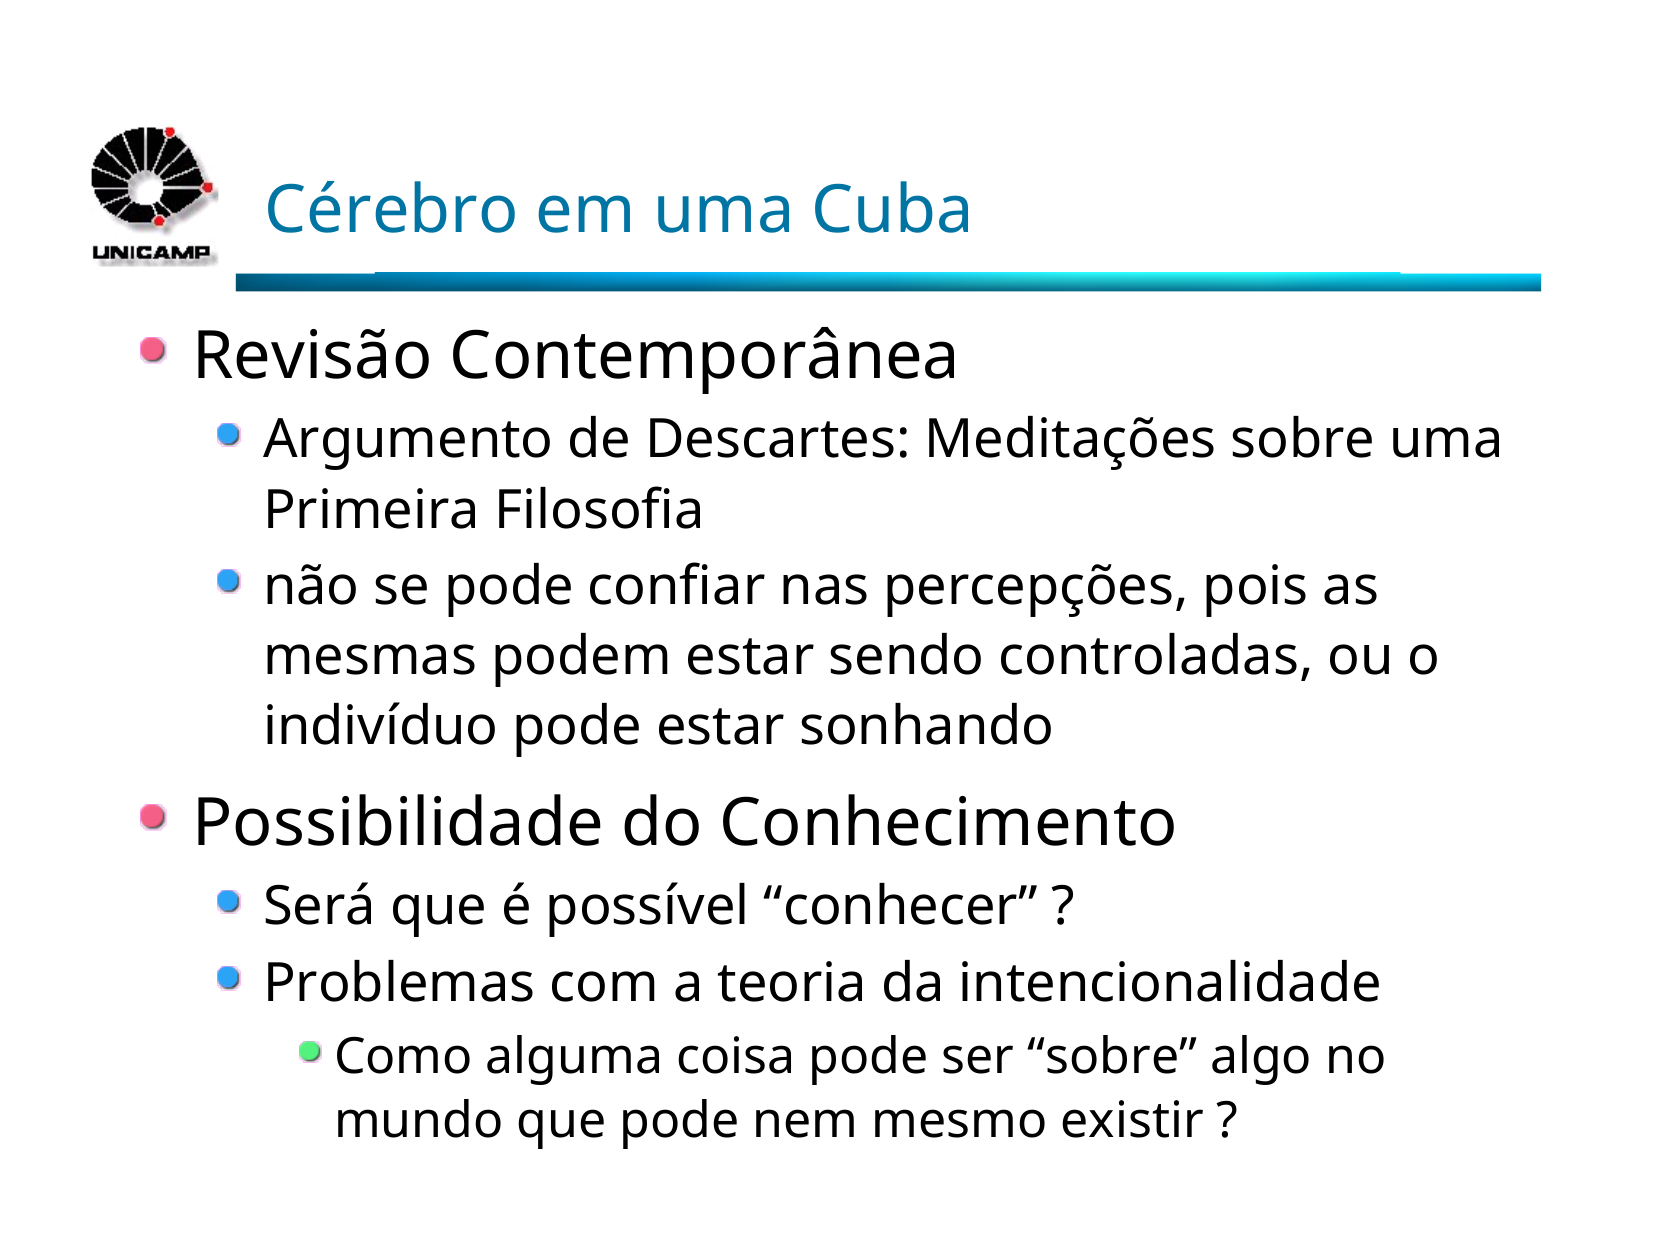

# Cérebro em uma Cuba
Revisão Contemporânea
Argumento de Descartes: Meditações sobre uma Primeira Filosofia
não se pode confiar nas percepções, pois as mesmas podem estar sendo controladas, ou o indivíduo pode estar sonhando
Possibilidade do Conhecimento
Será que é possível “conhecer” ?
Problemas com a teoria da intencionalidade
Como alguma coisa pode ser “sobre” algo no mundo que pode nem mesmo existir ?